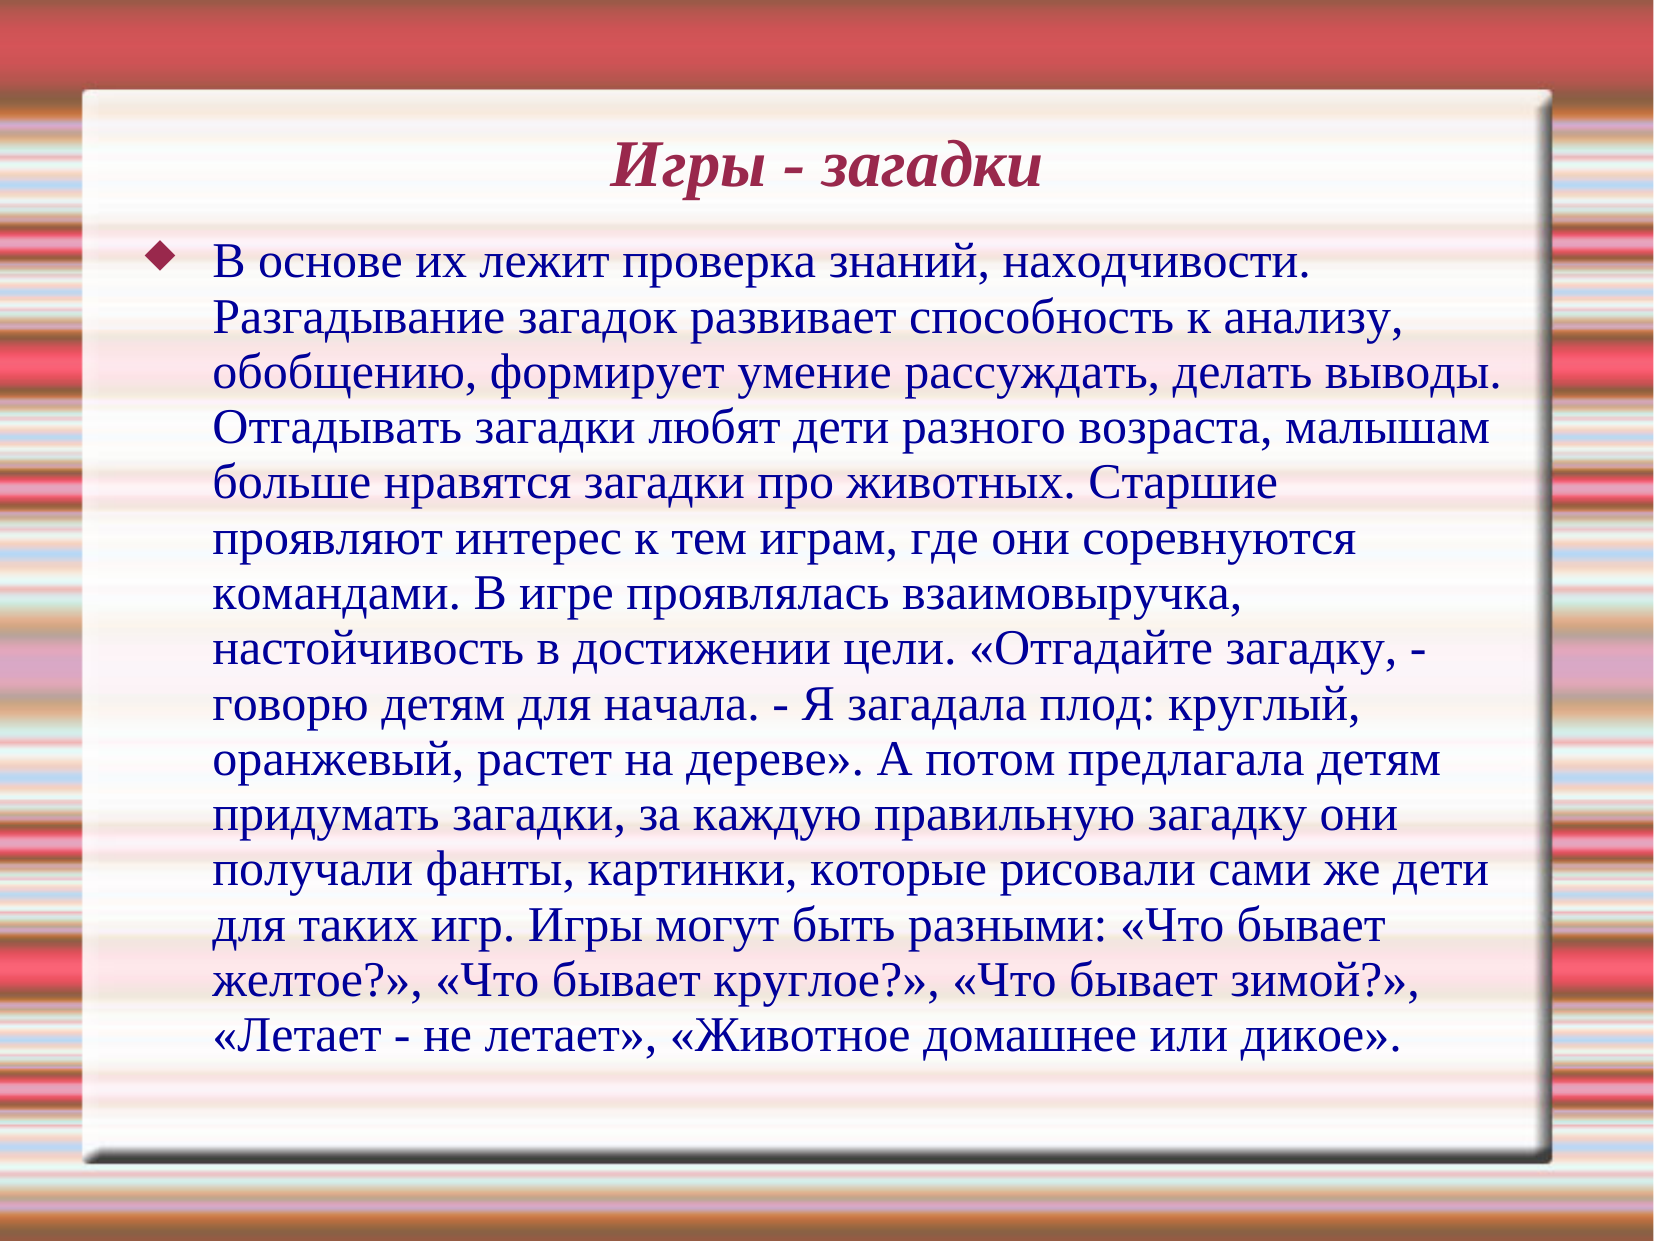

# Игры - загадки
В основе их лежит проверка знаний, находчивости. Разгадывание загадок развивает способность к анализу, обобщению, формирует умение рассуждать, делать выводы. Отгадывать загадки любят дети разного возраста, малышам больше нравятся загадки про животных. Старшие проявляют интерес к тем играм, где они соревнуются командами. В игре проявлялась взаимовыручка, настойчивость в достижении цели. «Отгадайте загадку, - говорю детям для начала. - Я загадала плод: круглый, оранжевый, растет на дереве». А потом предлагала детям придумать загадки, за каждую правильную загадку они получали фанты, картинки, которые рисовали сами же дети для таких игр. Игры могут быть разными: «Что бывает желтое?», «Что бывает круглое?», «Что бывает зимой?», «Летает - не летает», «Животное домашнее или дикое».